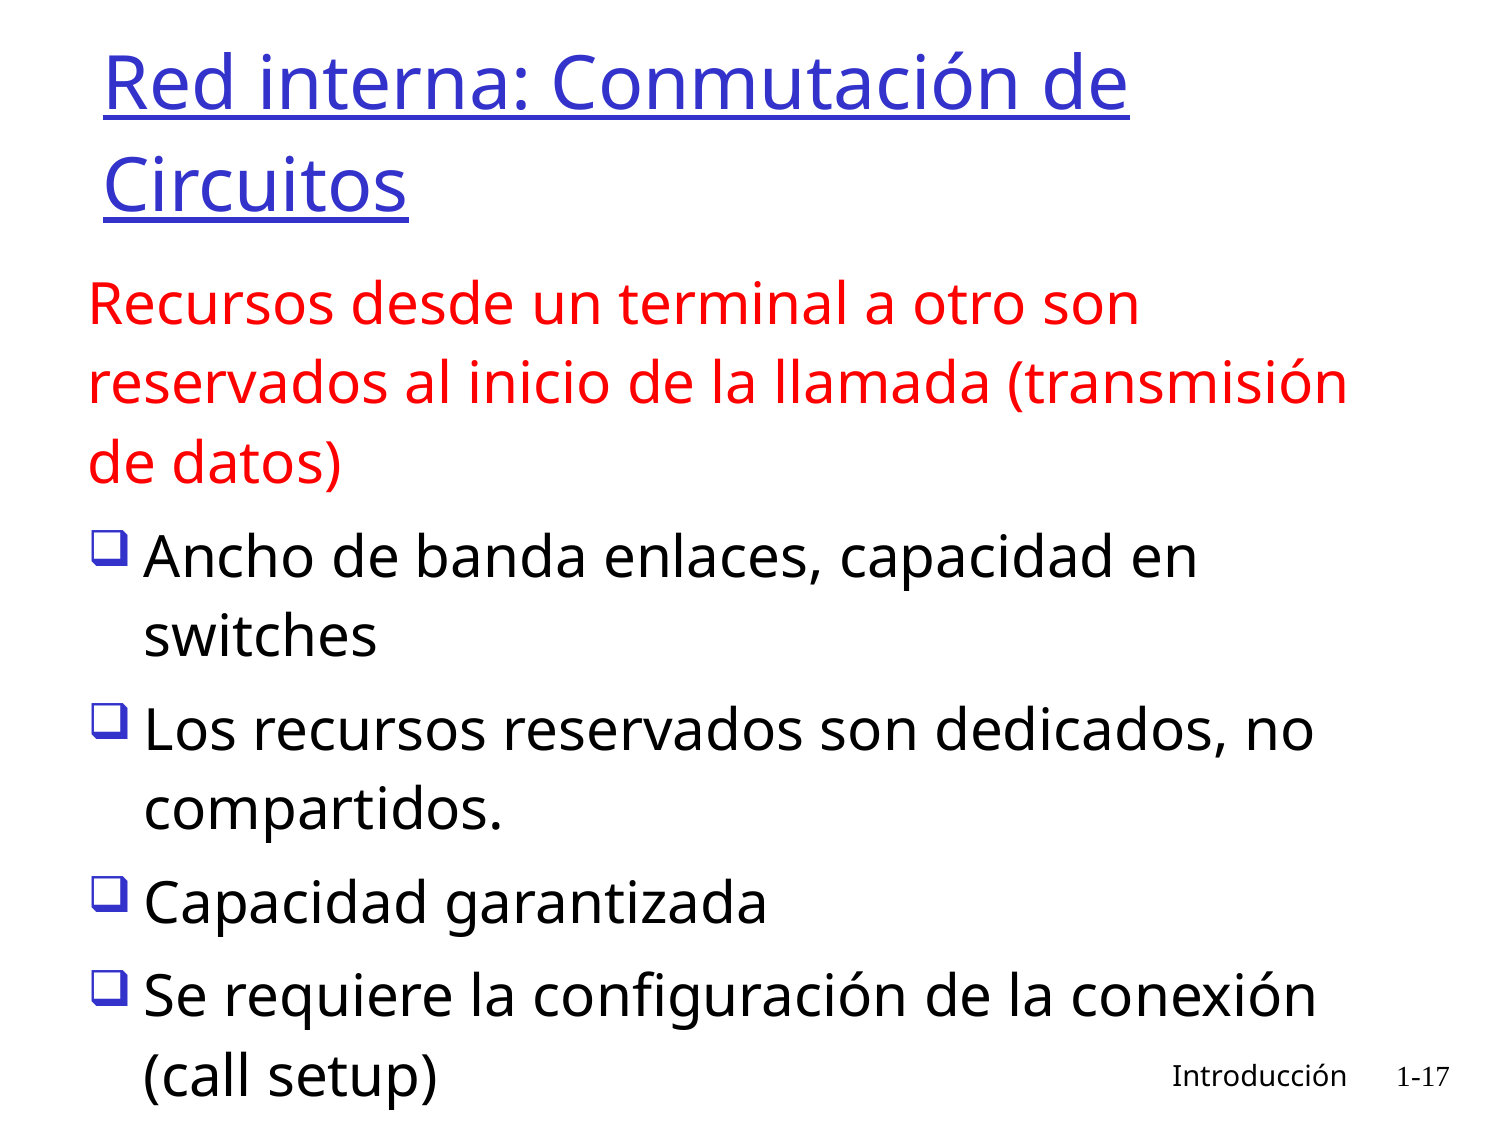

# Red interna: Conmutación de Circuitos
Recursos desde un terminal a otro son reservados al inicio de la llamada (transmisión de datos)
Ancho de banda enlaces, capacidad en switches
Los recursos reservados son dedicados, no compartidos.
Capacidad garantizada
Se requiere la configuración de la conexión (call setup)
 Introducción